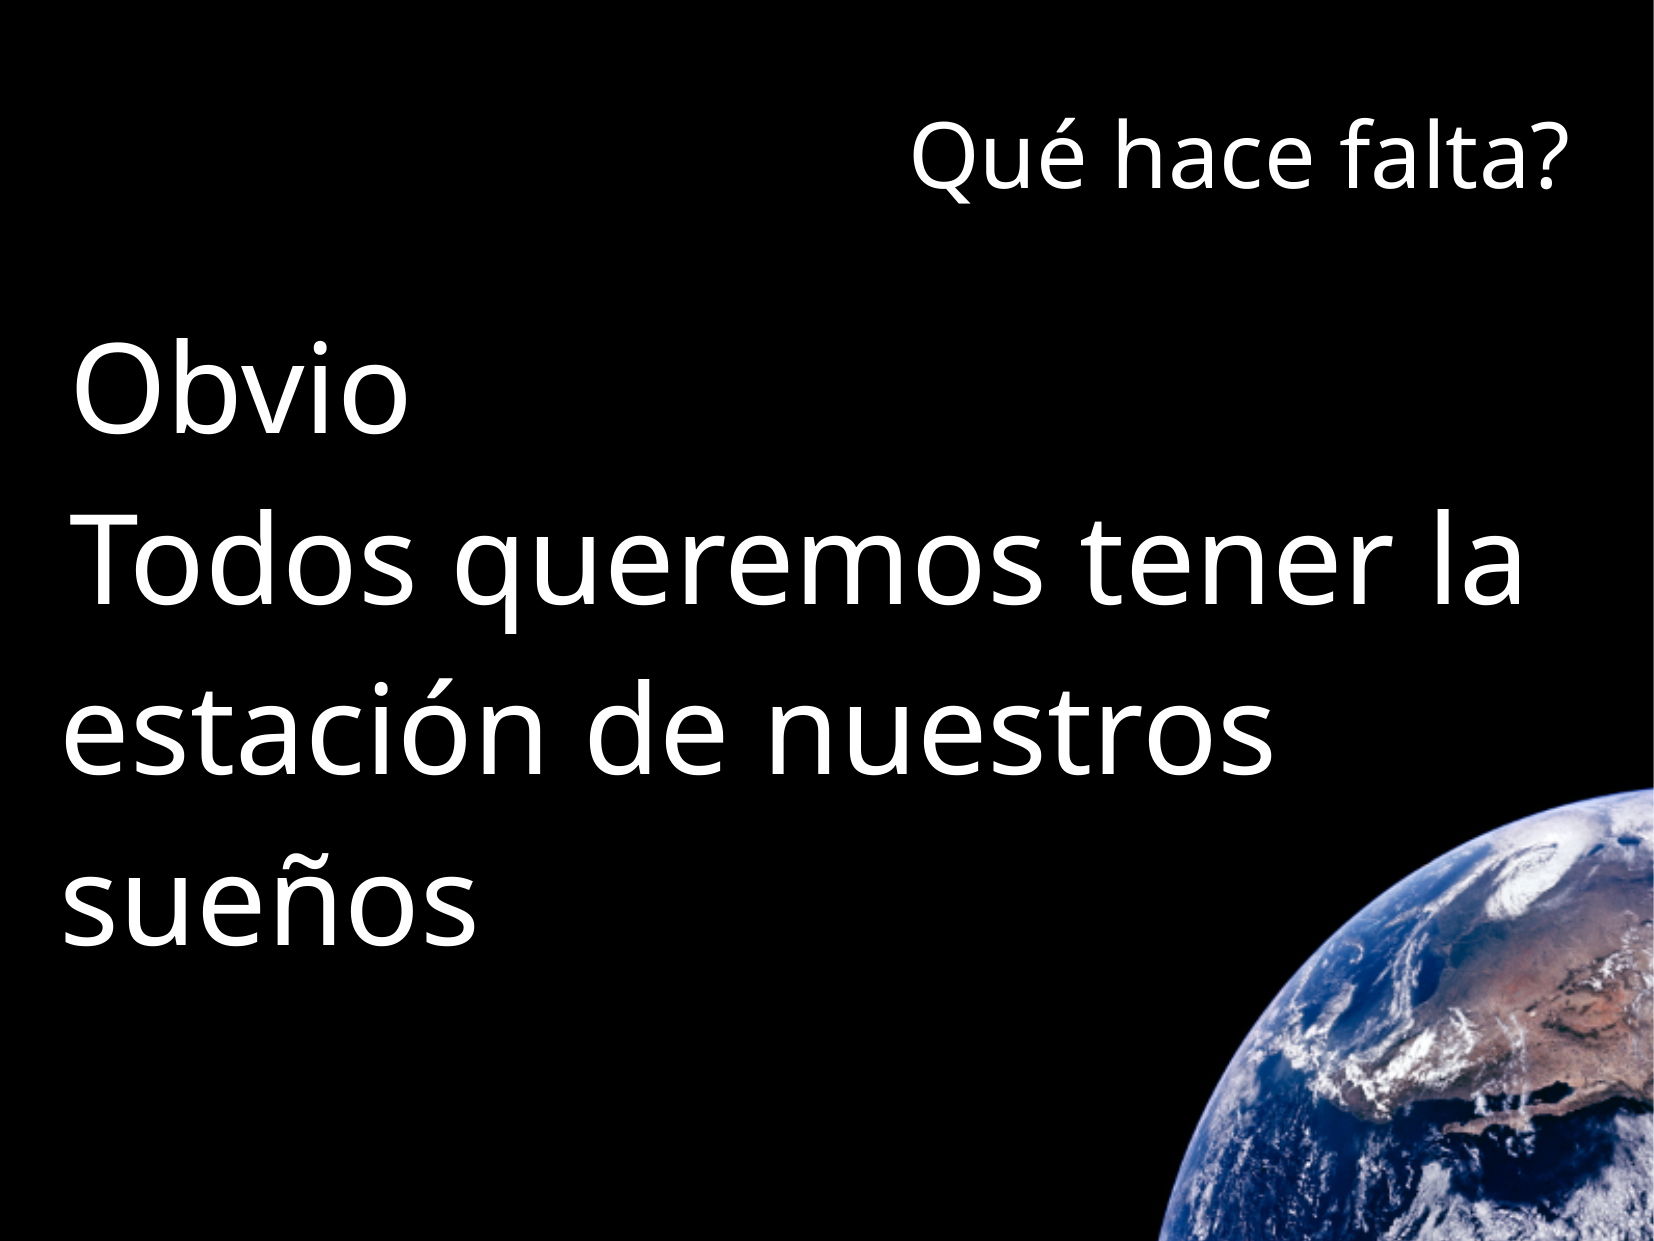

# Qué hace falta?
Obvio
Todos queremos tener la estación de nuestros sueños